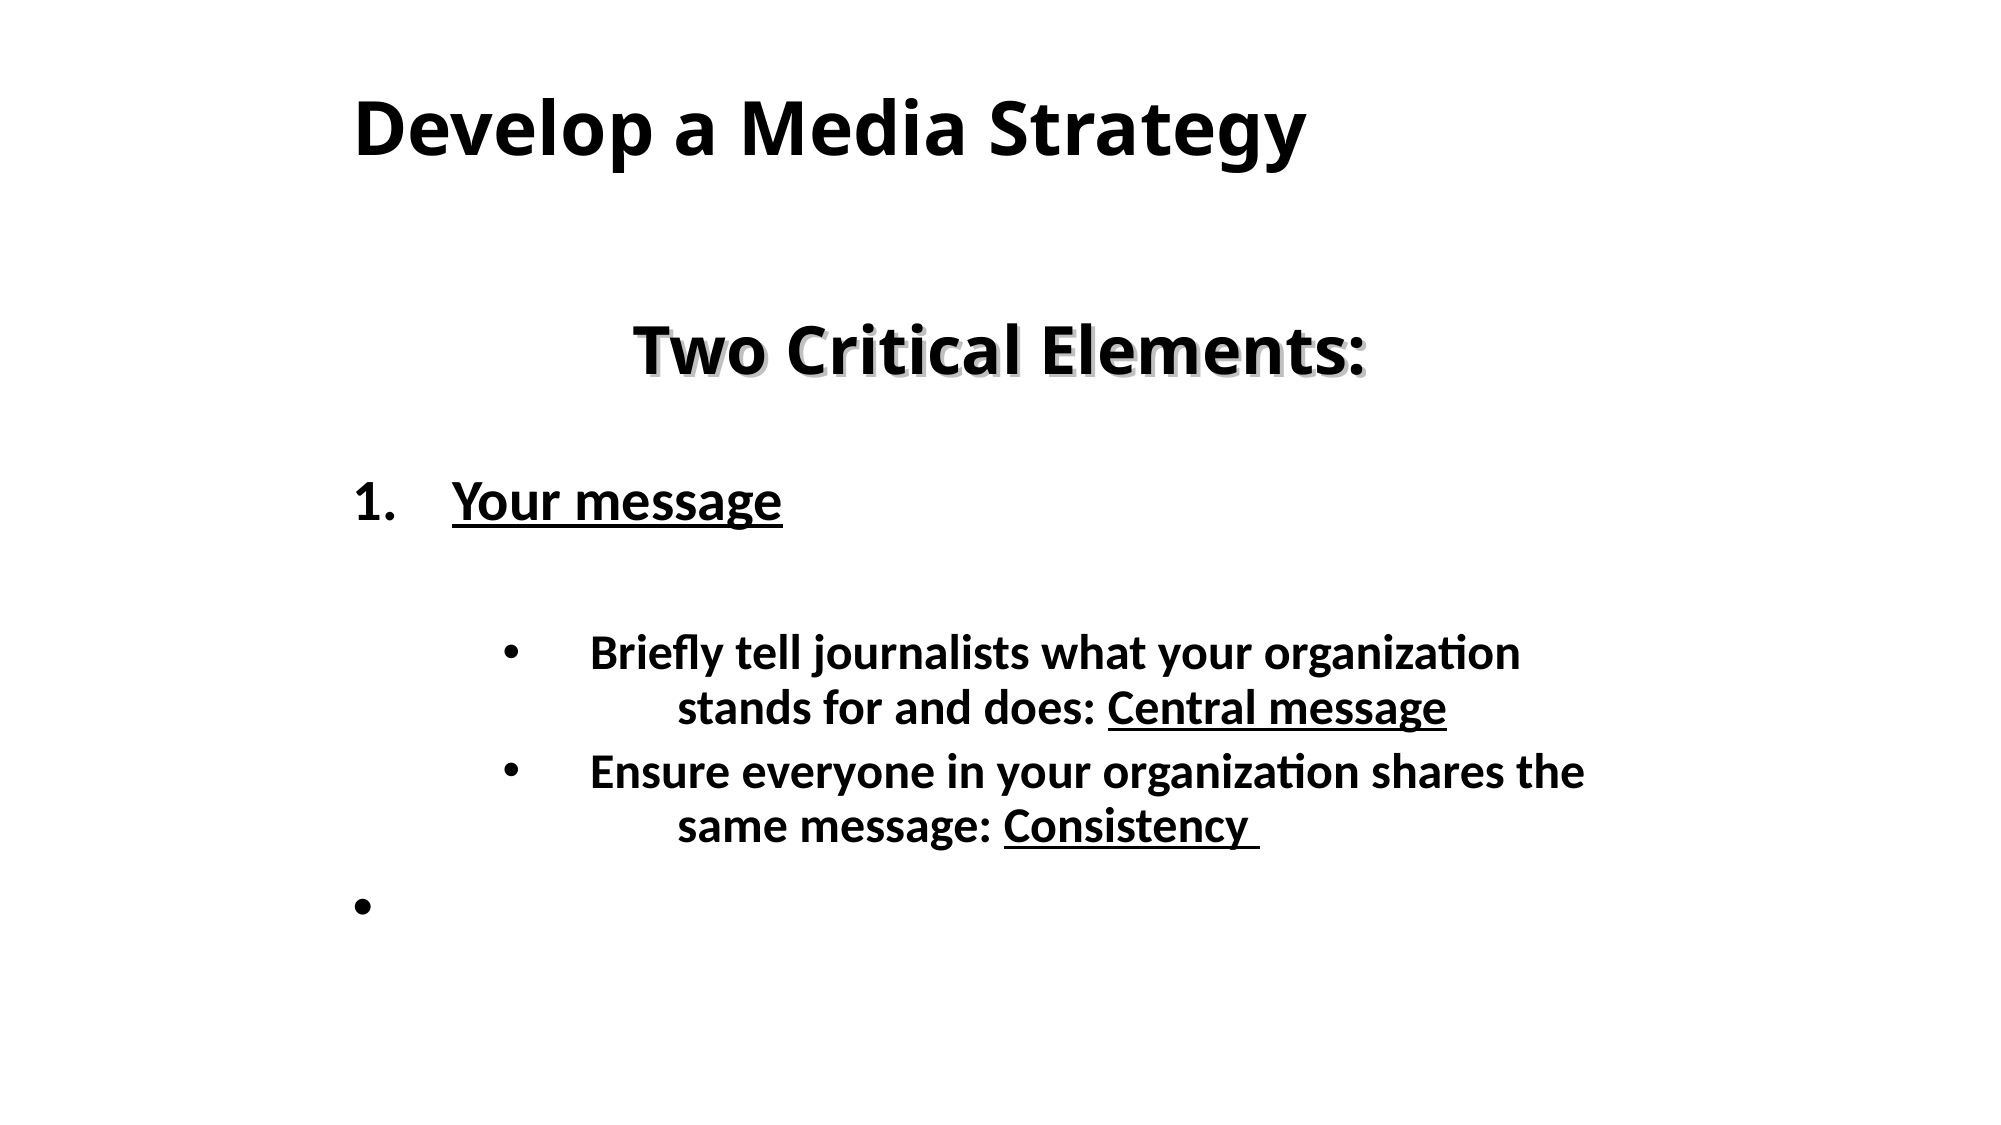

# Develop a Media Strategy
Two Critical Elements:
Your message
Briefly tell journalists what your organization stands for and does: Central message
Ensure everyone in your organization shares the same message: Consistency